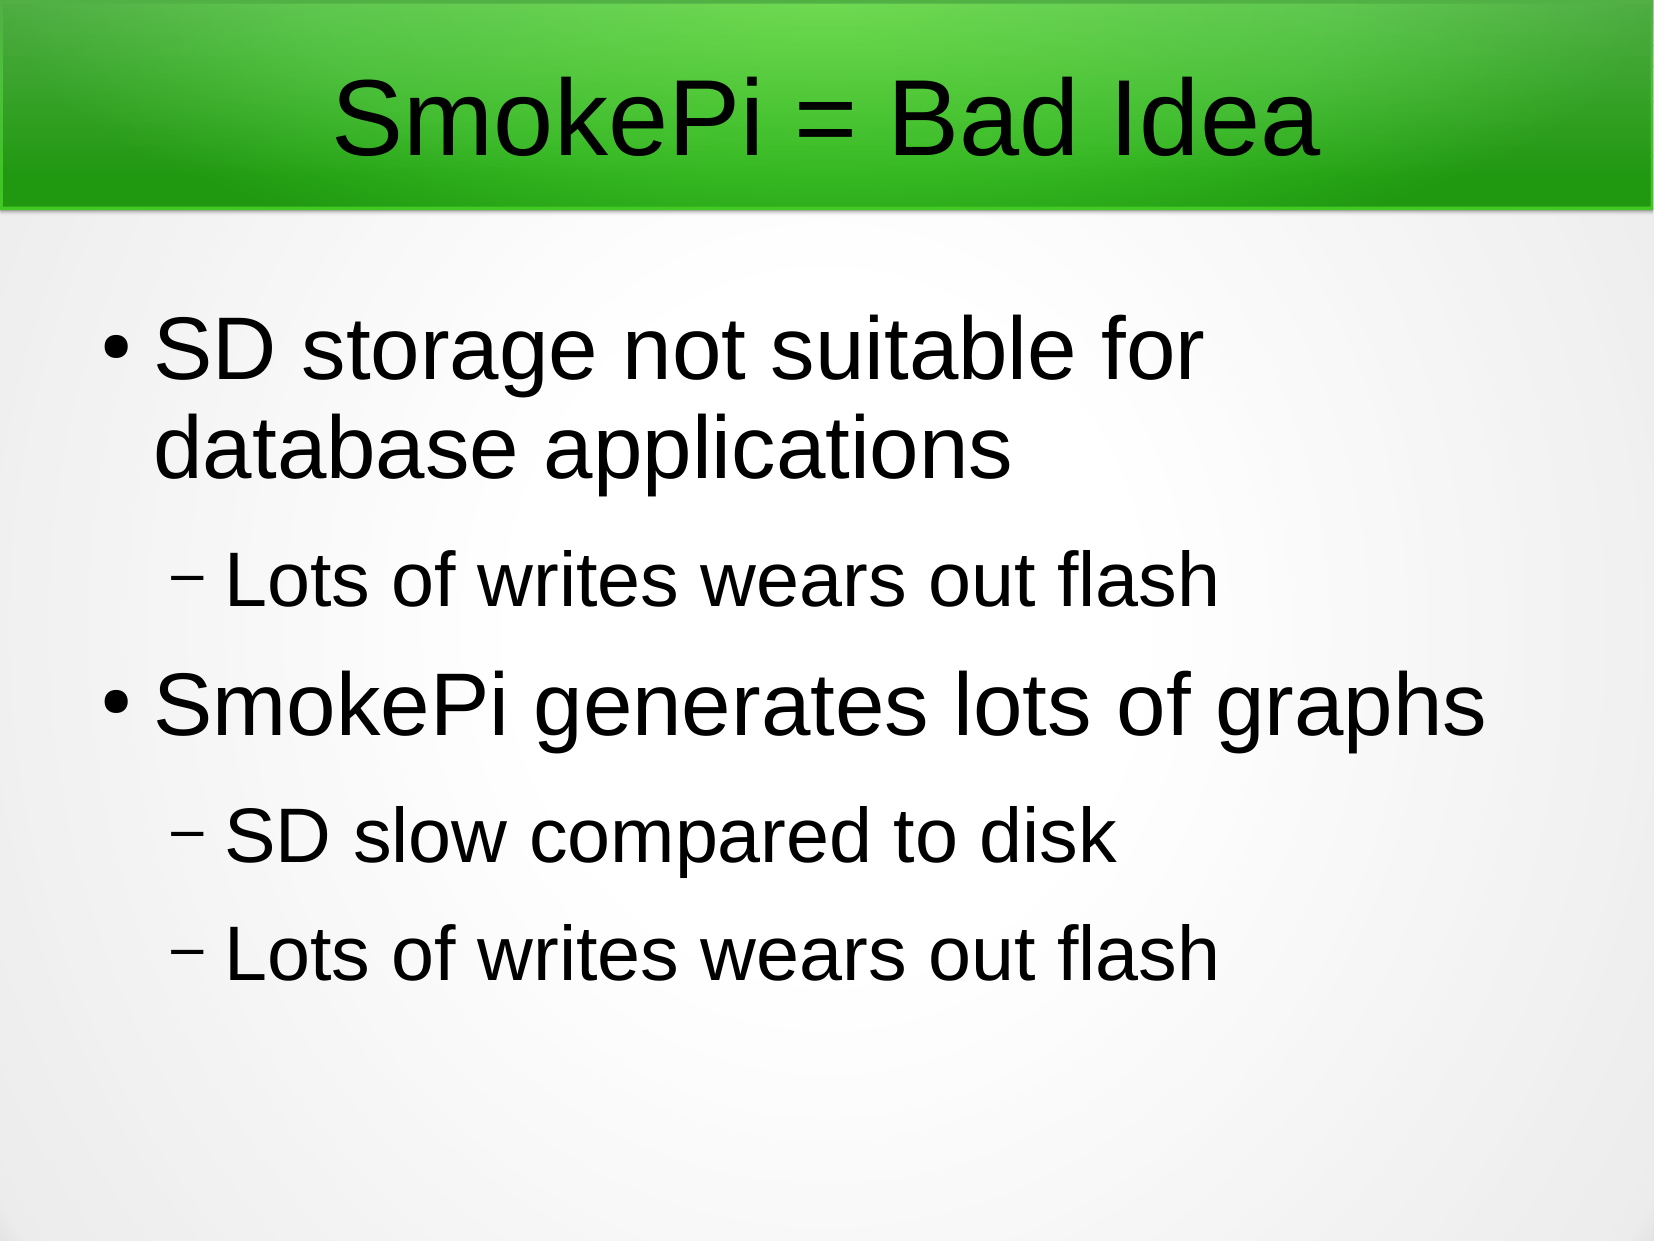

# SmokePi = Bad Idea
SD storage not suitable for database applications
Lots of writes wears out flash
SmokePi generates lots of graphs
SD slow compared to disk
Lots of writes wears out flash